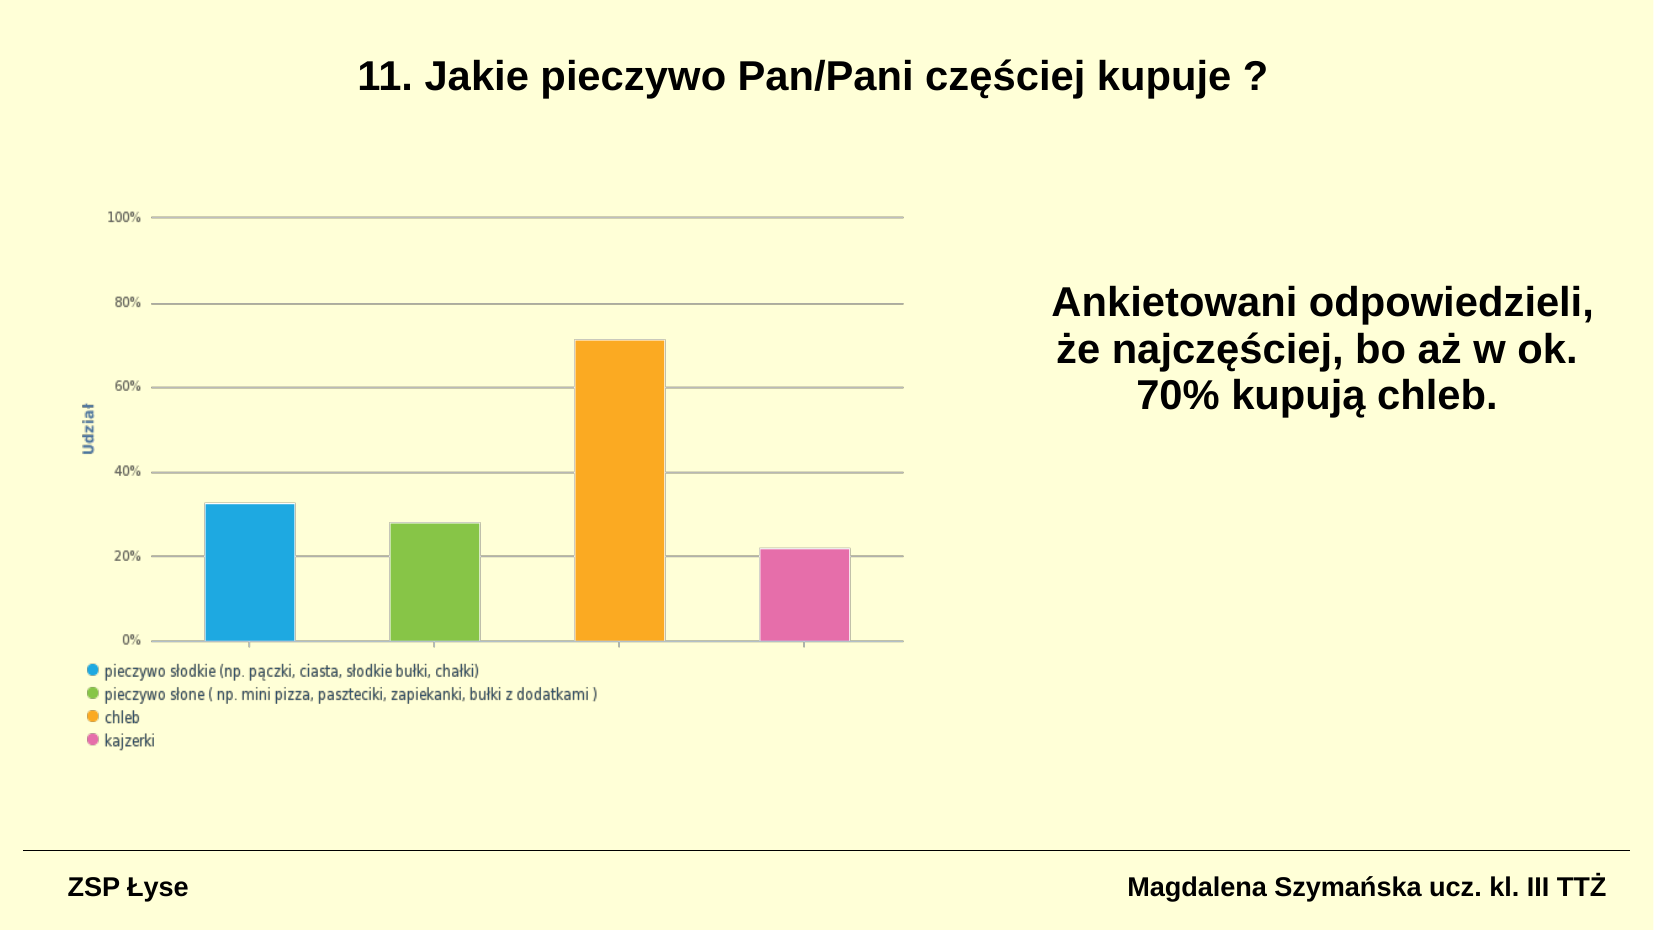

11. Jakie pieczywo Pan/Pani częściej kupuje ?
 Ankietowani odpowiedzieli, że najczęściej, bo aż w ok. 70% kupują chleb.
ZSP Łyse Magdalena Szymańska ucz. kl. III TTŻ